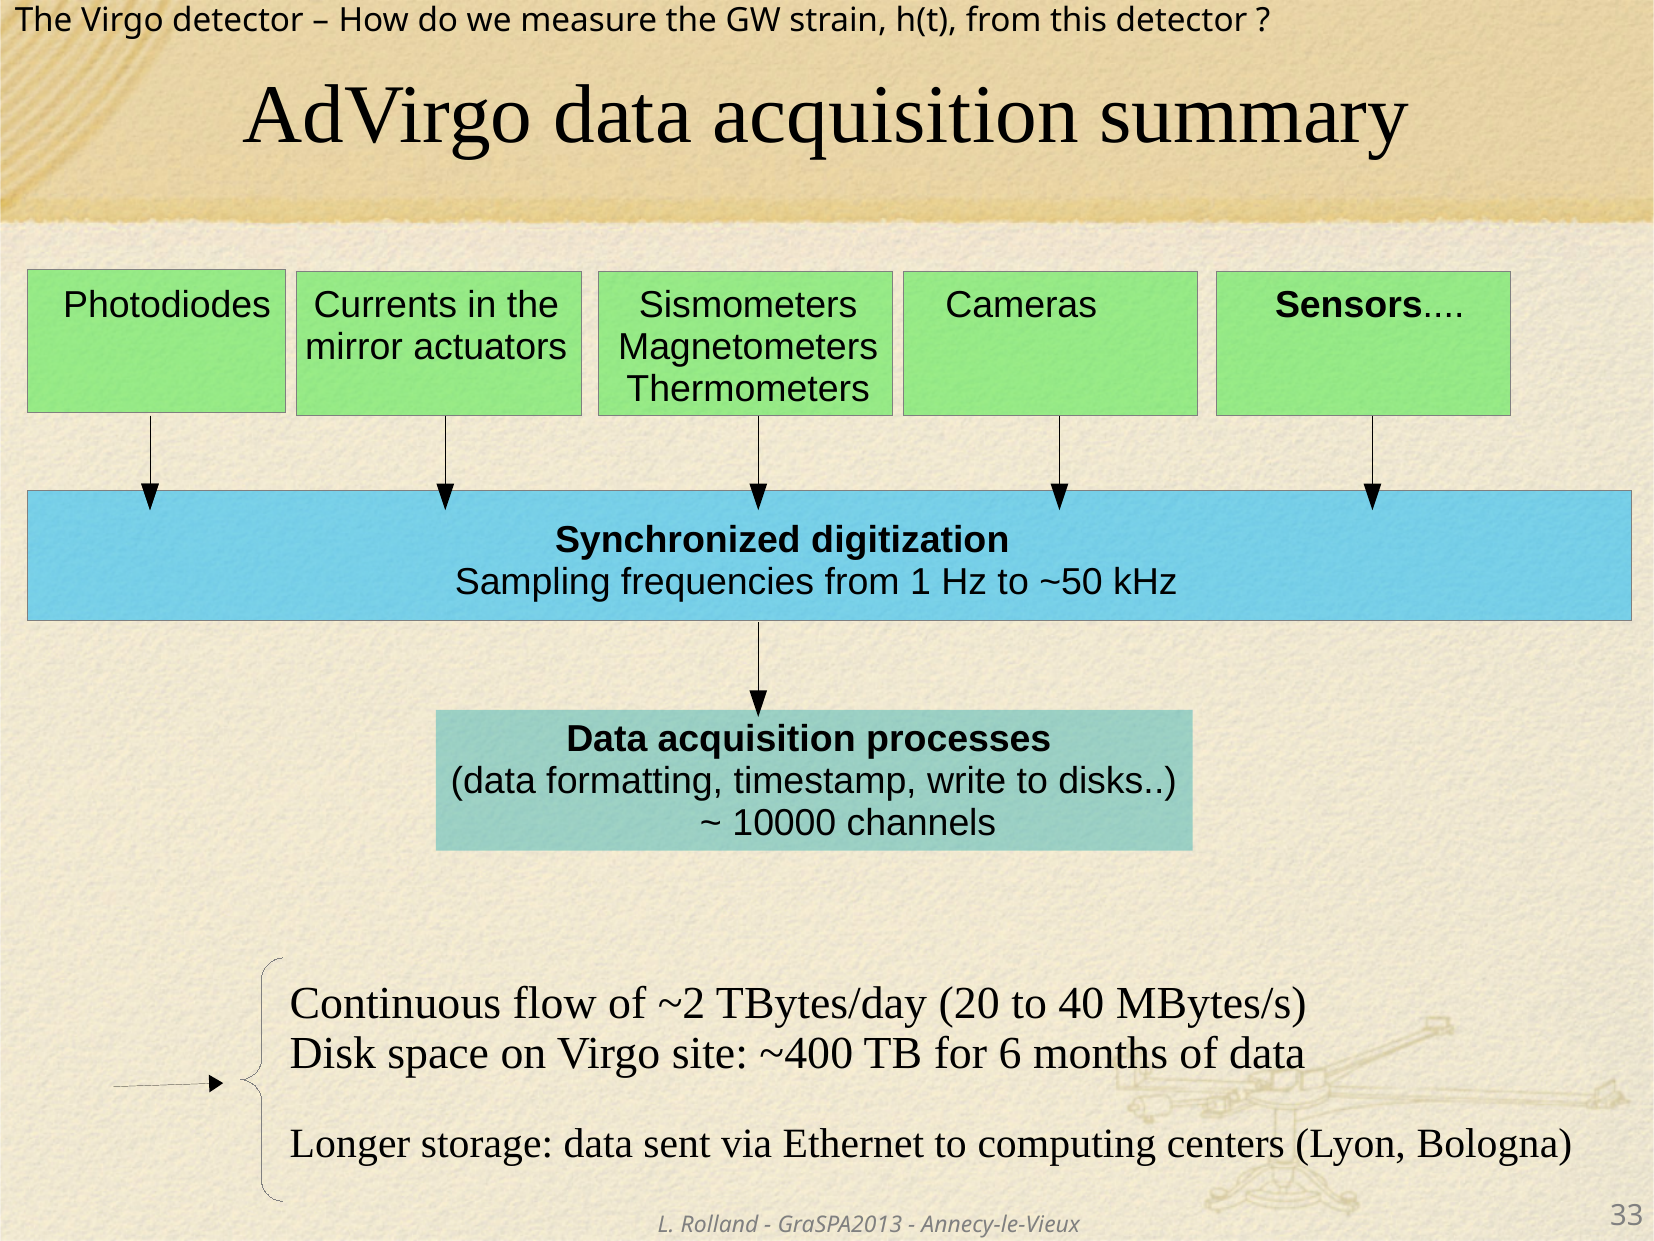

The Virgo detector – How do we measure the GW strain, h(t), from this detector ?
# AdVirgo data acquisition summary
Photodiodes
Currents in the mirror actuators
Cameras
Sensors....
Sismometers
Magnetometers
Thermometers
Synchronized digitization
	Sampling frequencies from 1 Hz to ~50 kHz
Data acquisition processes
(data formatting, timestamp, write to disks..)
	~ 10000 channels
Continuous flow of ~2 TBytes/day (20 to 40 MBytes/s)
Disk space on Virgo site: ~400 TB for 6 months of data
Longer storage: data sent via Ethernet to computing centers (Lyon, Bologna)